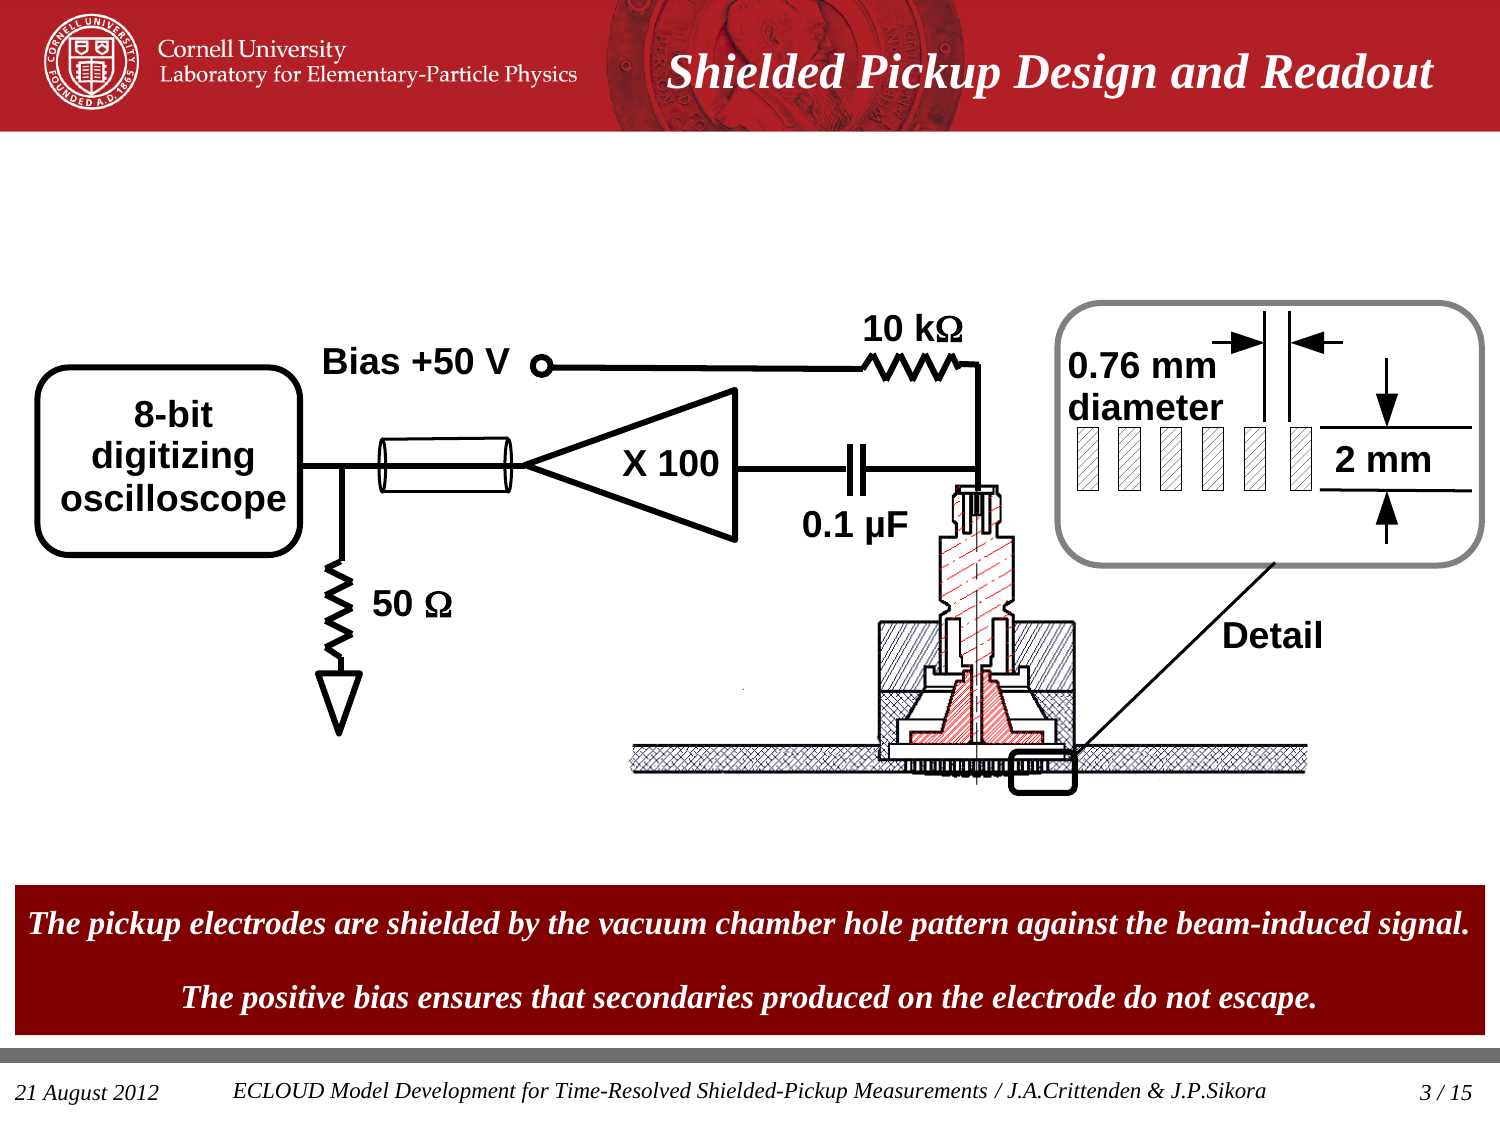

# Shielded Pickup Design and Readout
10 kW
Bias +50 V
0.76 mm
diameter
8-bit
digitizing
oscilloscope
2 mm
X 100
0.1 µF
50 W
Detail
The pickup electrodes are shielded by the vacuum chamber hole pattern against the beam-induced signal.
The positive bias ensures that secondaries produced on the electrode do not escape.